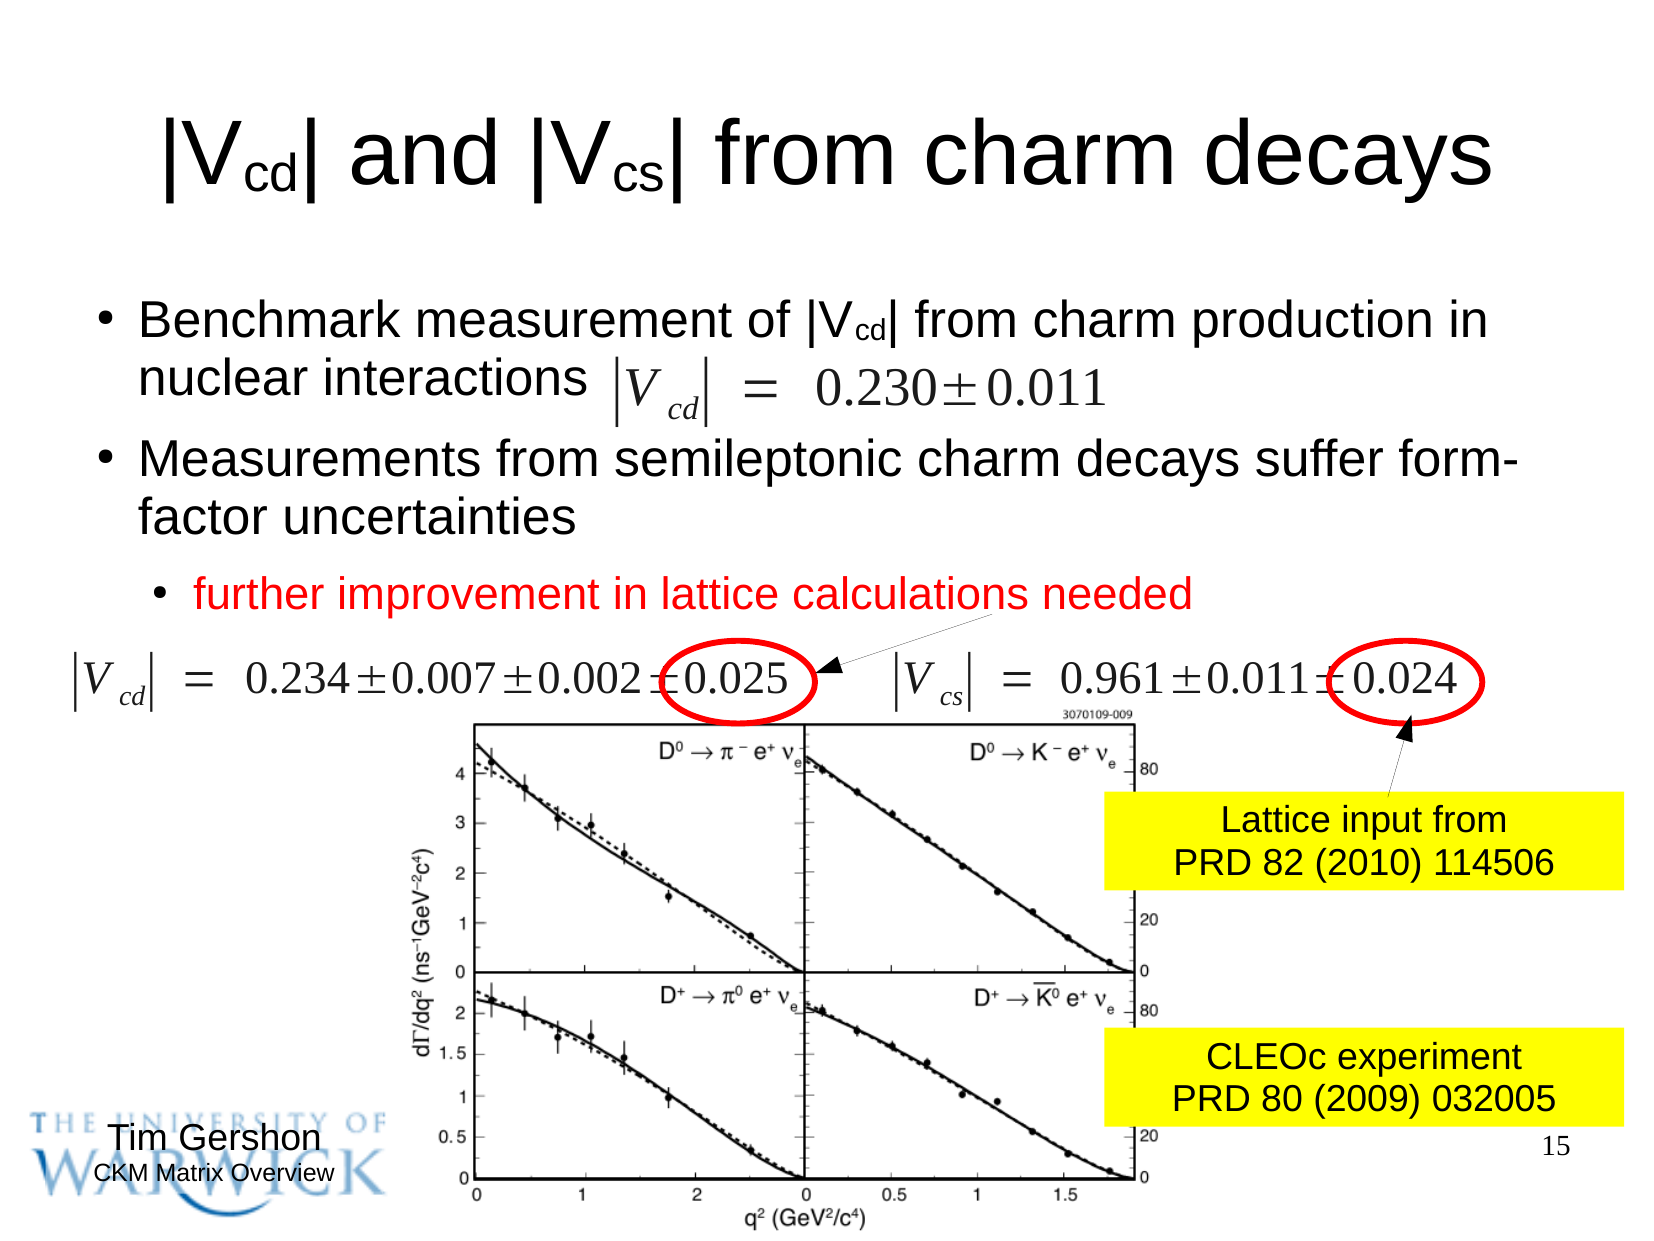

# |Vcd| and |Vcs| from charm decays
Benchmark measurement of |Vcd| from charm production in nuclear interactions
Measurements from semileptonic charm decays suffer form-factor uncertainties
further improvement in lattice calculations needed
Lattice input from
PRD 82 (2010) 114506
CLEOc experiment
PRD 80 (2009) 032005
Tim Gershon
CKM Matrix Overview
15